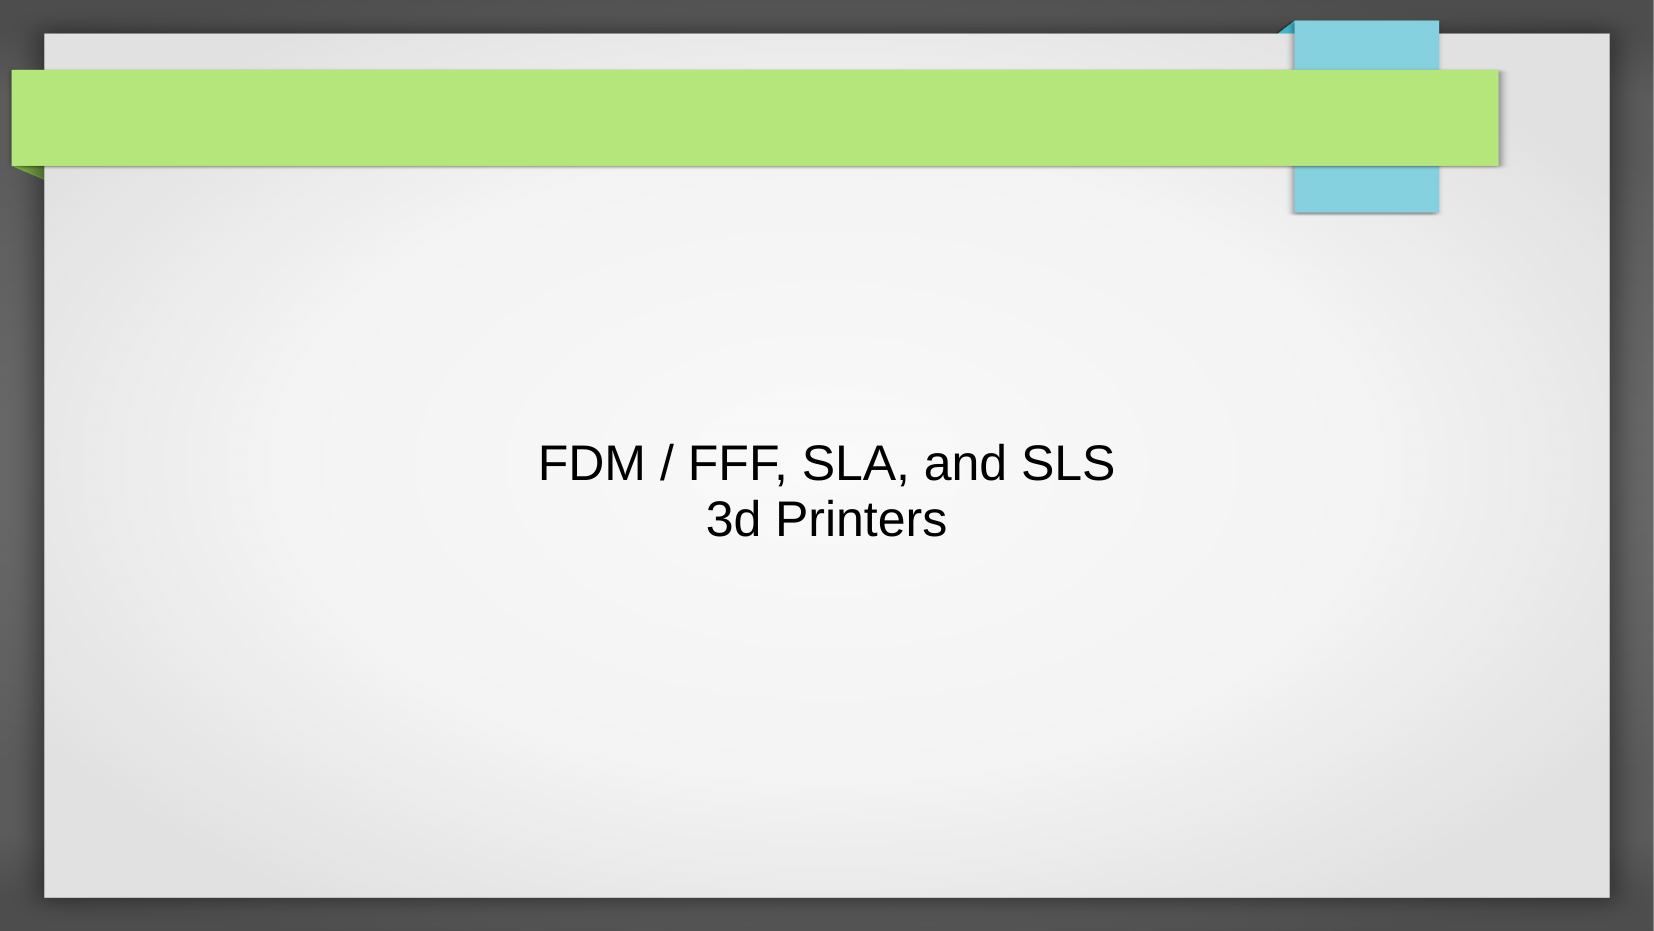

#
FDM / FFF, SLA, and SLS
3d Printers